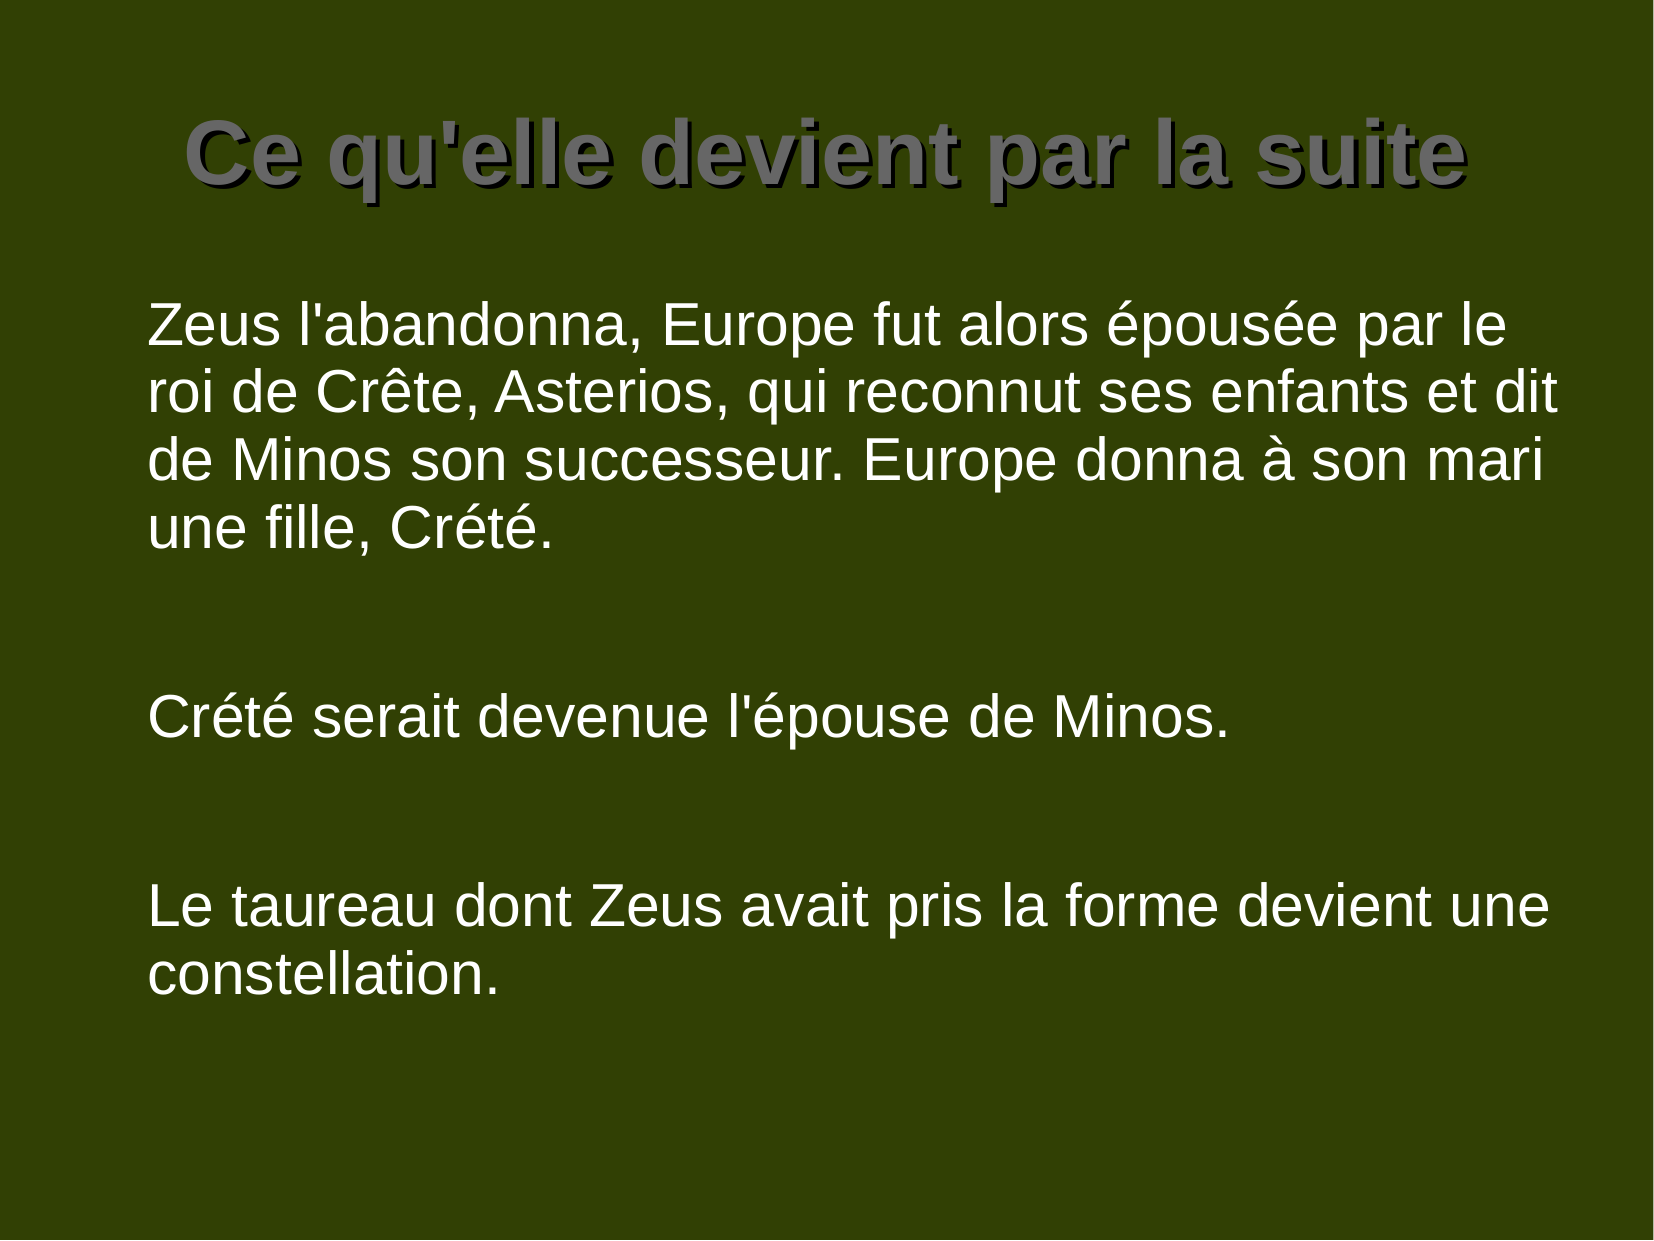

# Ce qu'elle devient par la suite
Zeus l'abandonna, Europe fut alors épousée par le roi de Crête, Asterios, qui reconnut ses enfants et dit de Minos son successeur. Europe donna à son mari une fille, Crété.
Crété serait devenue l'épouse de Minos.
Le taureau dont Zeus avait pris la forme devient une constellation.